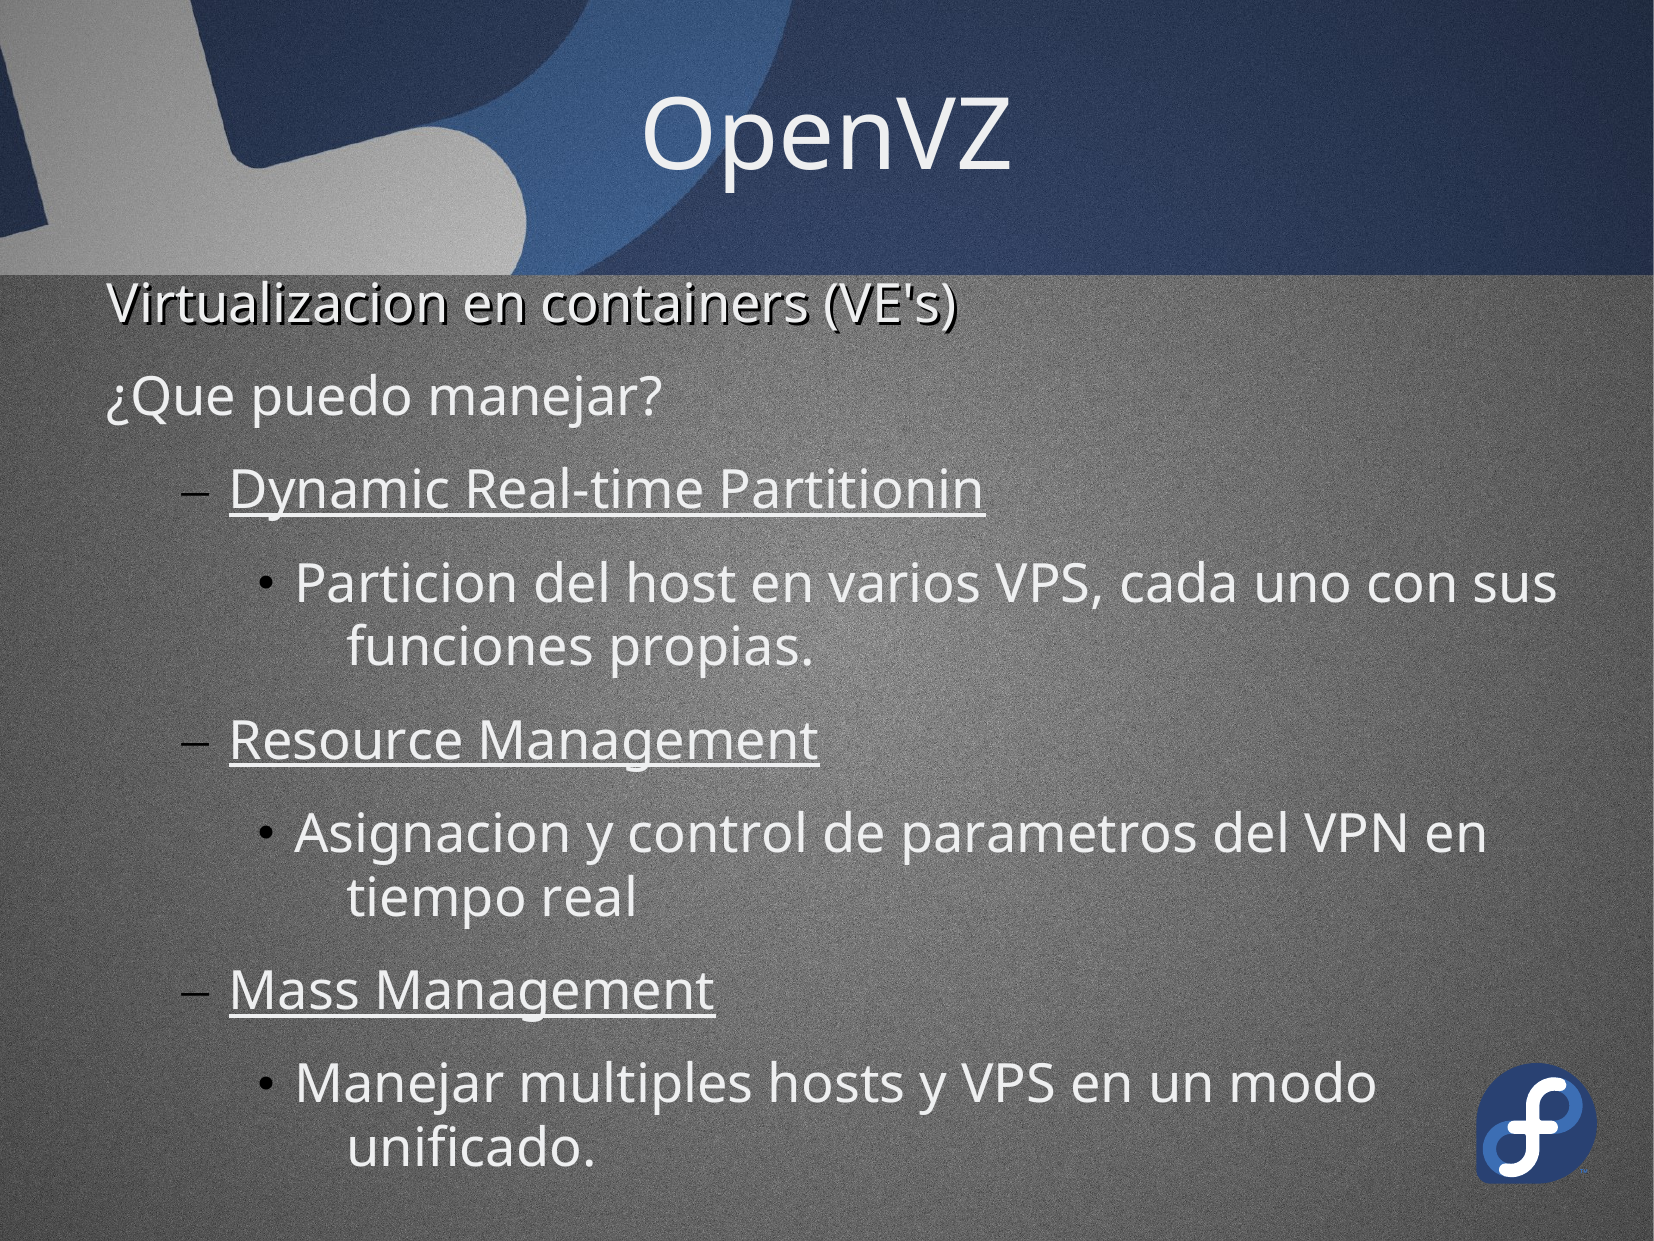

OpenVZ
Virtualizacion en containers (VE's)
¿Que puedo manejar?
Dynamic Real-time Partitionin
Particion del host en varios VPS, cada uno con sus funciones propias.
Resource Management
Asignacion y control de parametros del VPN en tiempo real
Mass Management
Manejar multiples hosts y VPS en un modo unificado.